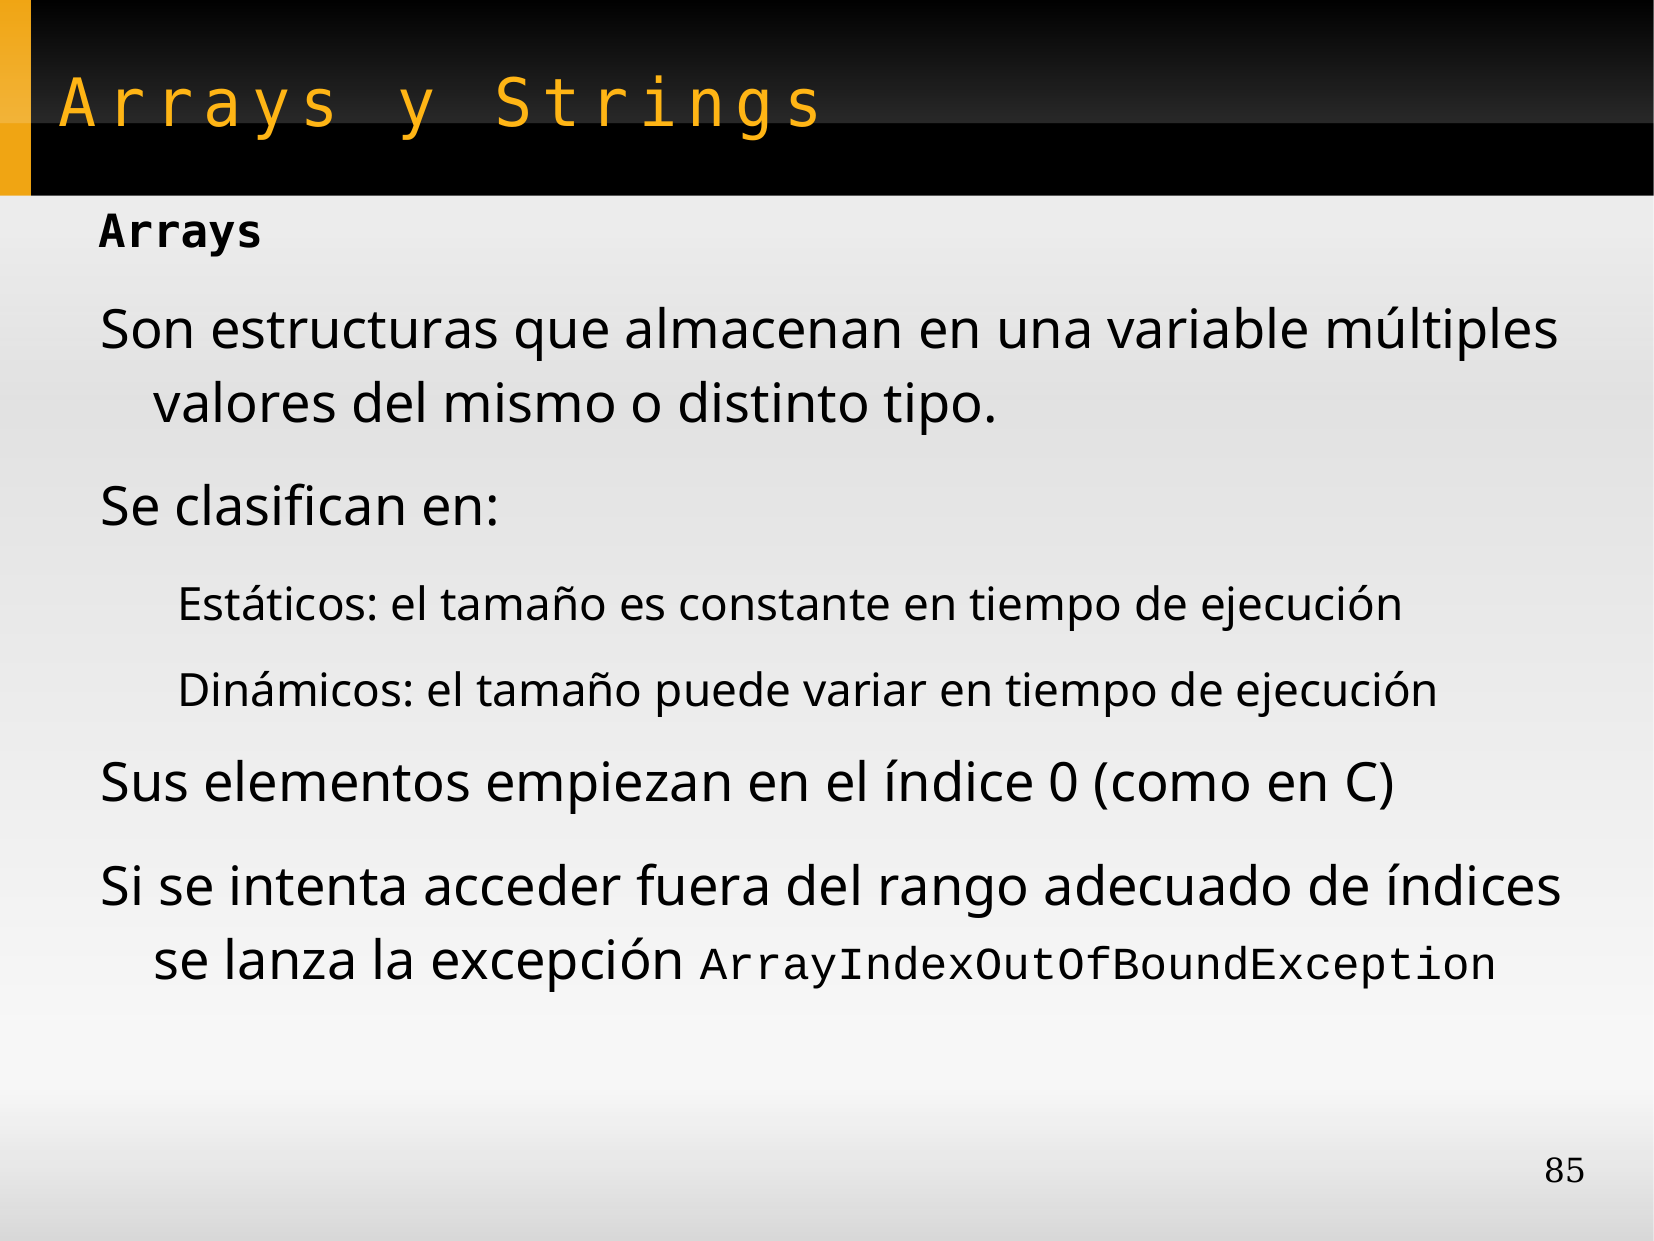

# Arrays y Strings
Arrays
Son estructuras que almacenan en una variable múltiples valores del mismo o distinto tipo.
Se clasifican en:
Estáticos: el tamaño es constante en tiempo de ejecución
Dinámicos: el tamaño puede variar en tiempo de ejecución
Sus elementos empiezan en el índice 0 (como en C)
Si se intenta acceder fuera del rango adecuado de índices se lanza la excepción ArrayIndexOutOfBoundException
85